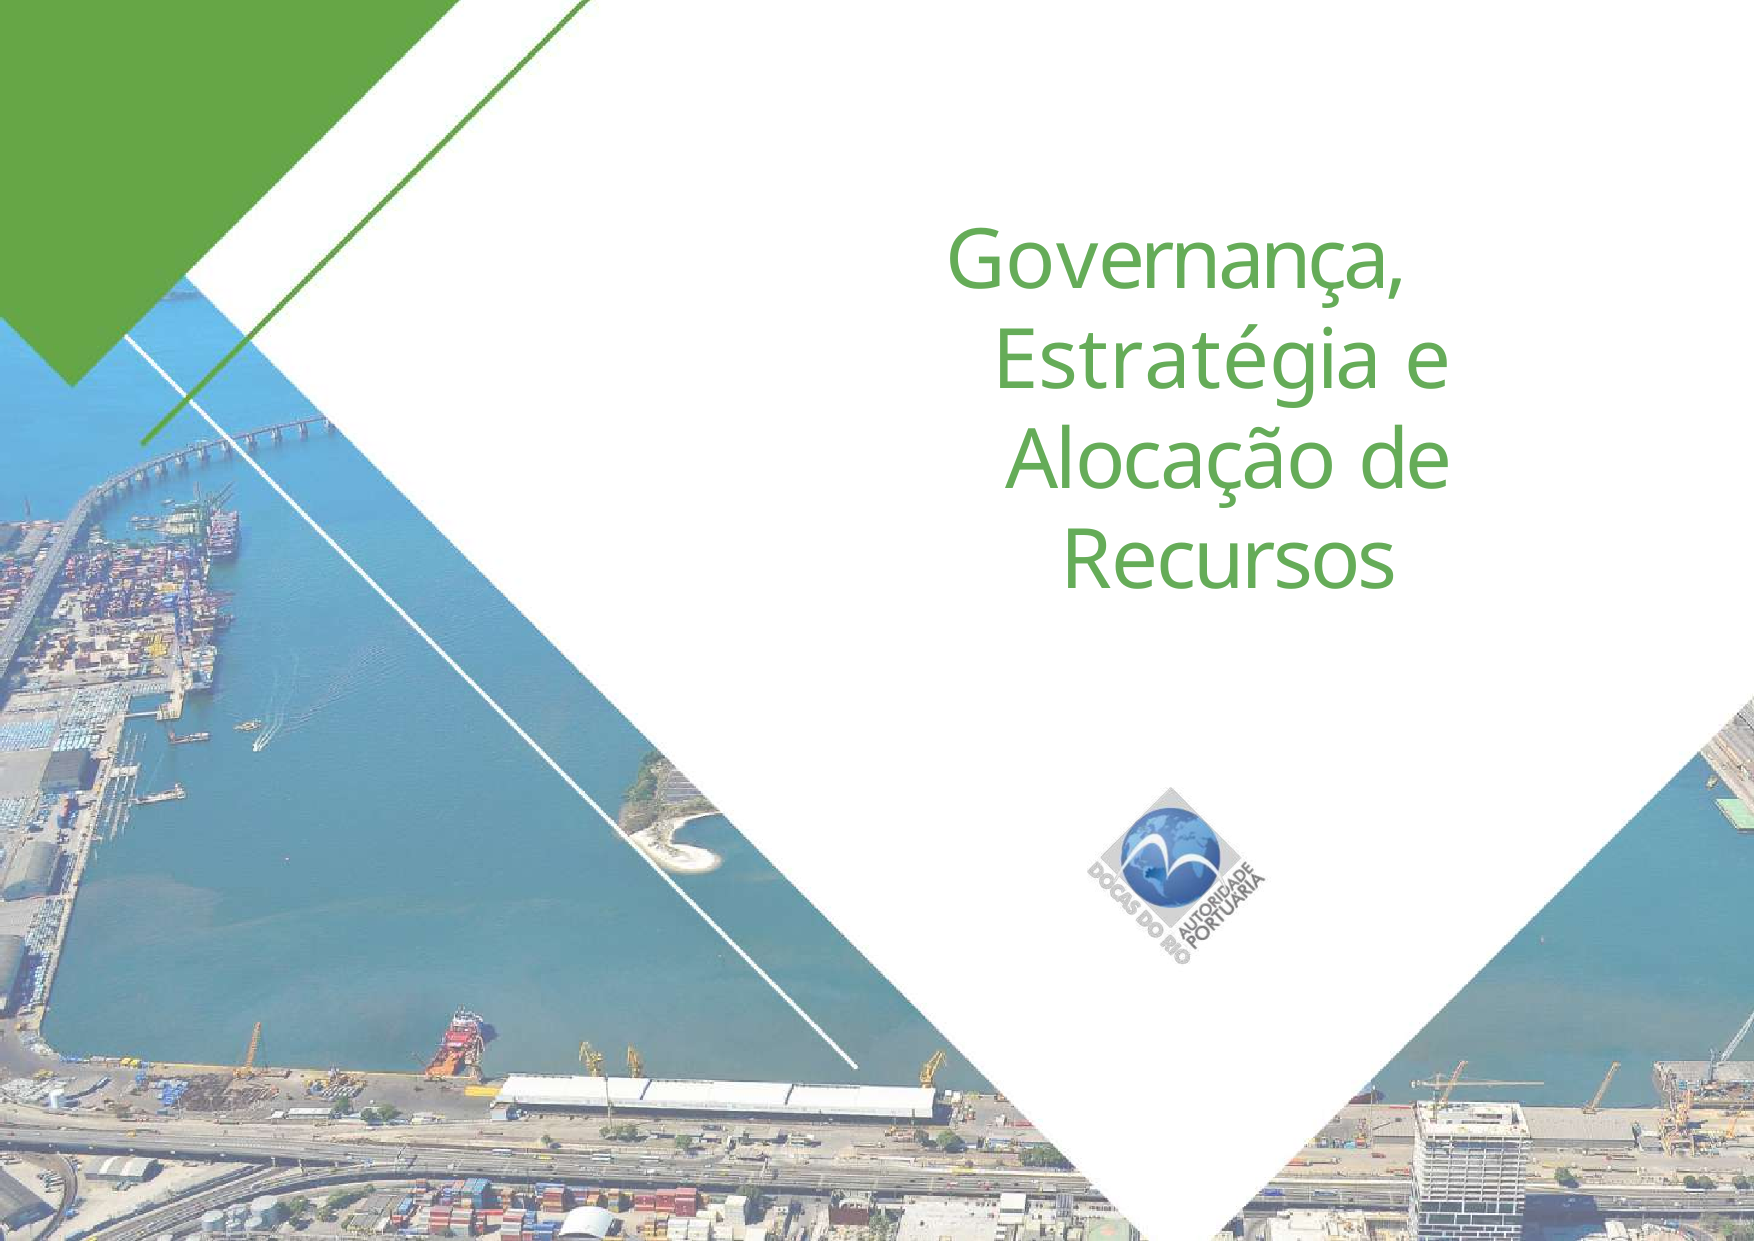

# Governança, Estratégia e Alocação de Recursos
31
Relatório de Gestão 2019	35